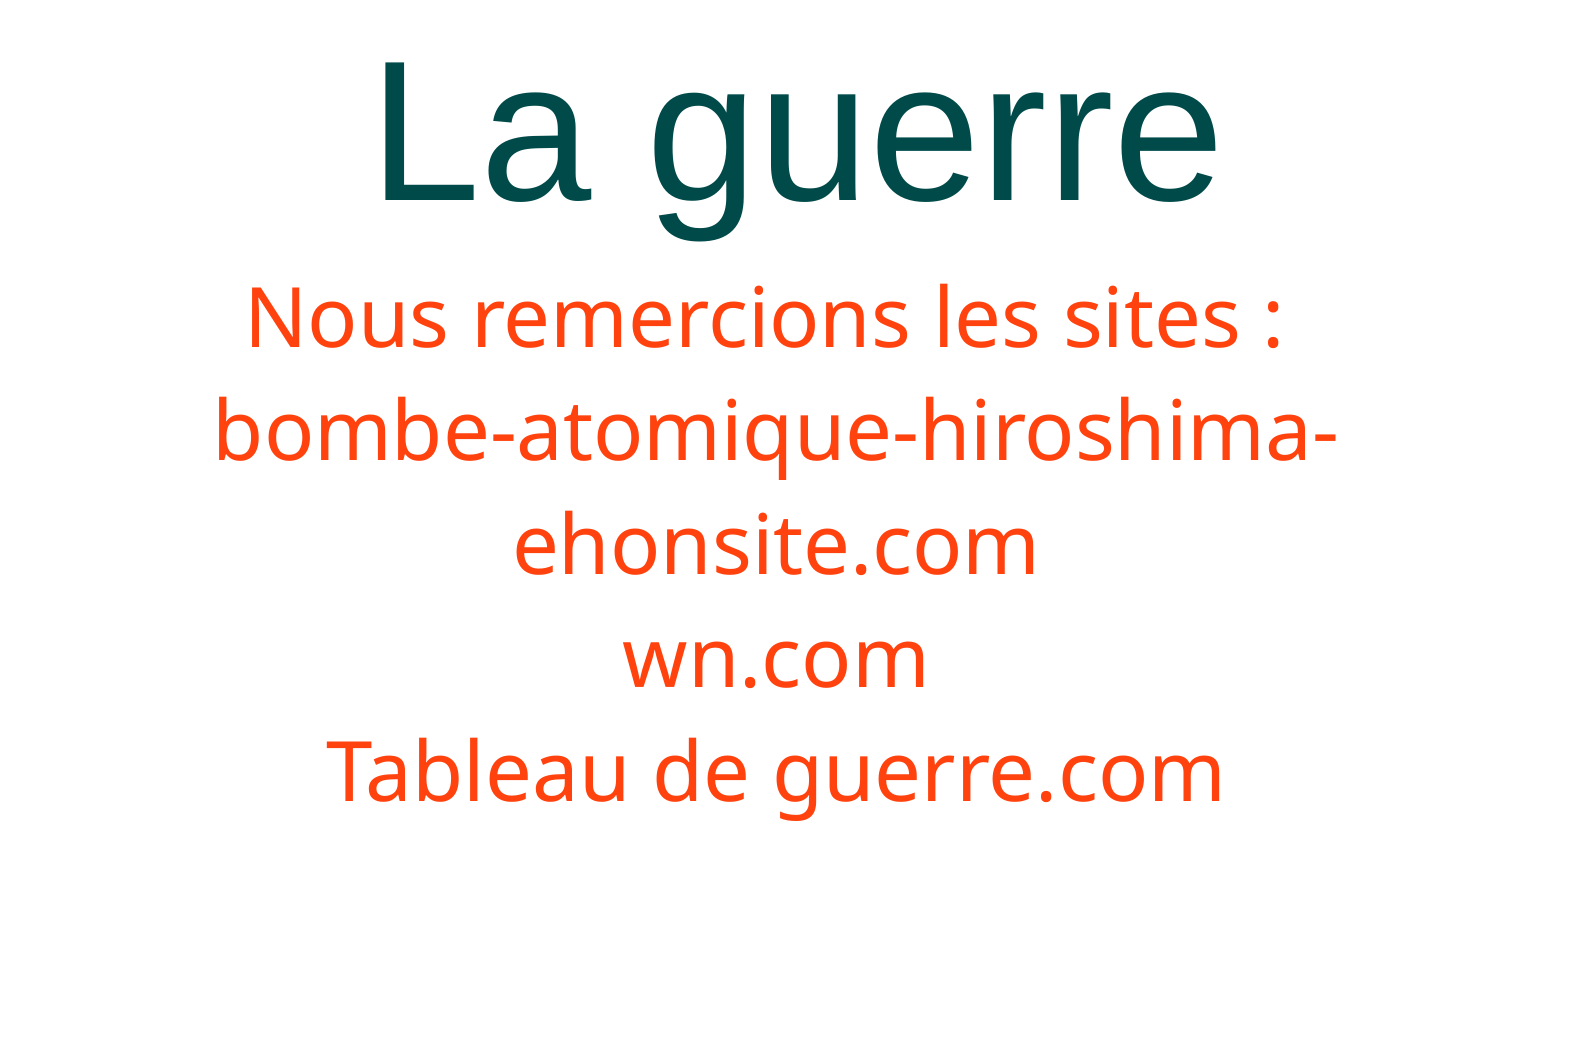

# La guerre
Nous remercions les sites :
bombe-atomique-hiroshima-ehonsite.com
wn.com
Tableau de guerre.com